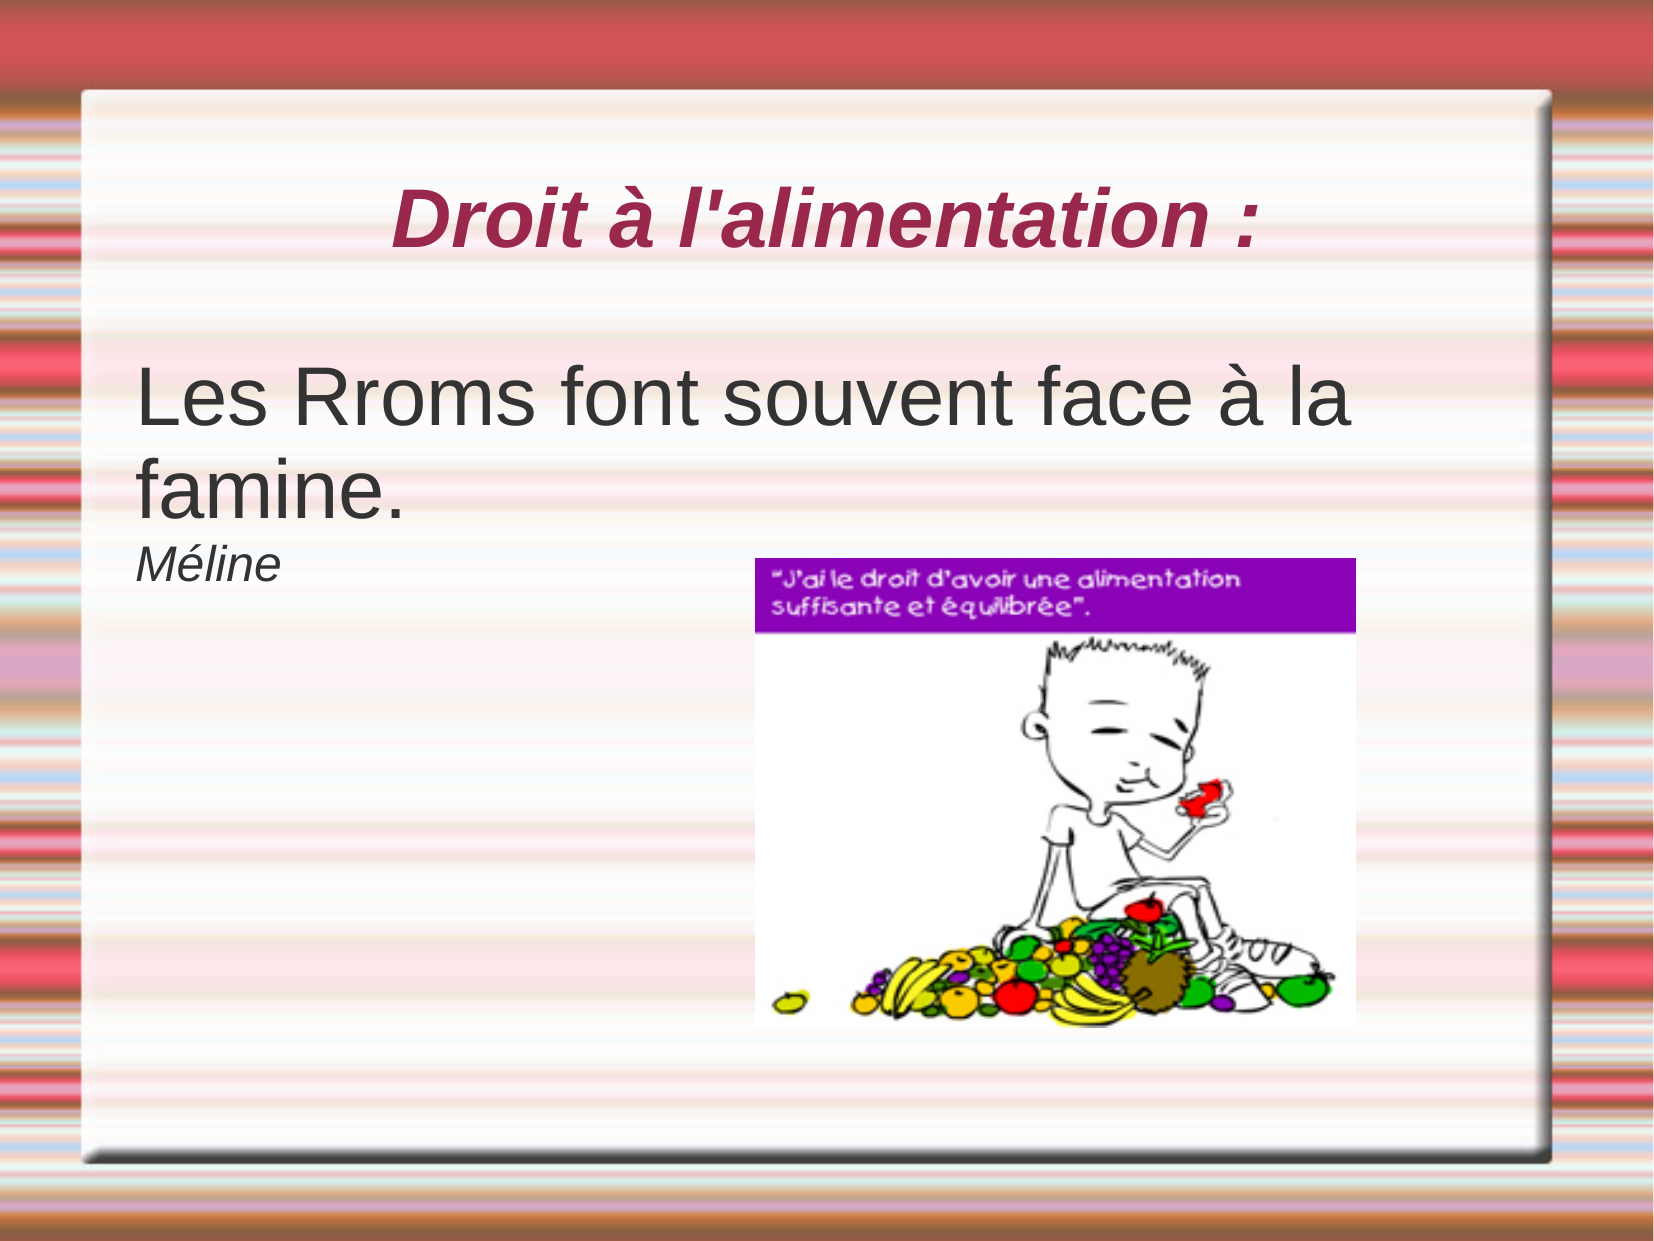

# Droit à l'alimentation :
Les Rroms font souvent face à la famine.
Méline